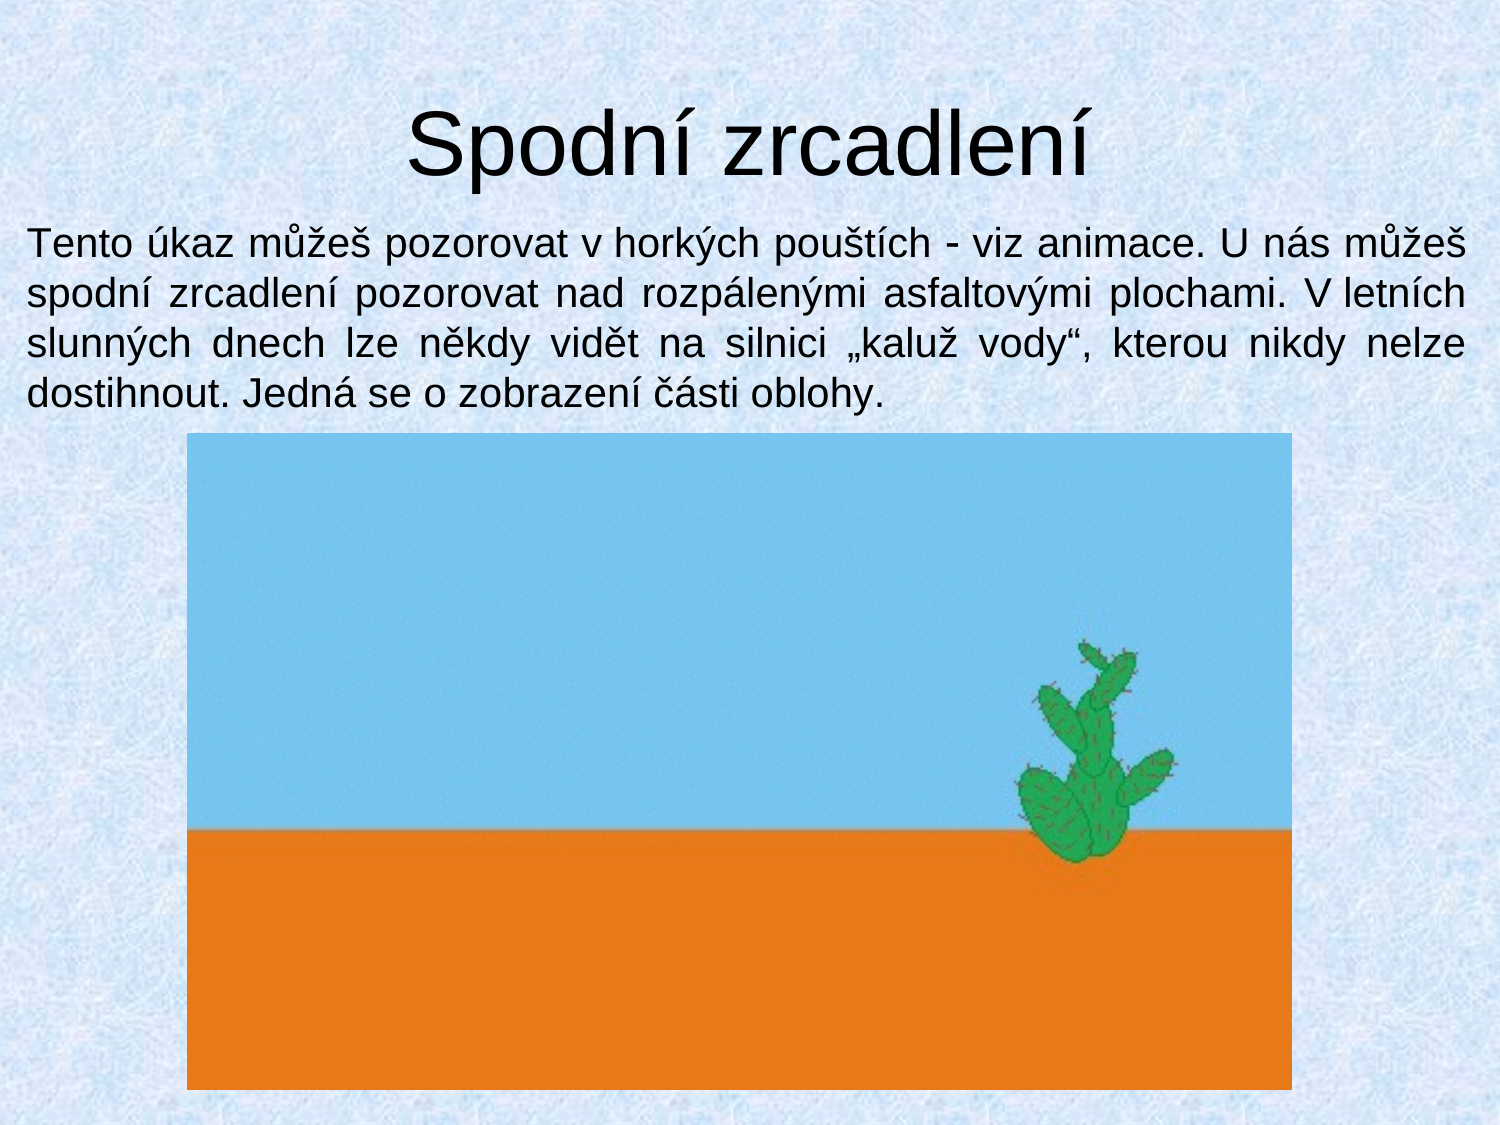

# Spodní zrcadlení
Tento úkaz můžeš pozorovat v horkých pouštích  viz animace. U nás můžeš spodní zrcadlení pozorovat nad rozpálenými asfaltovými plochami. V letních slunných dnech lze někdy vidět na silnici „kaluž vody“, kterou nikdy nelze dostihnout. Jedná se o zobrazení části oblohy.